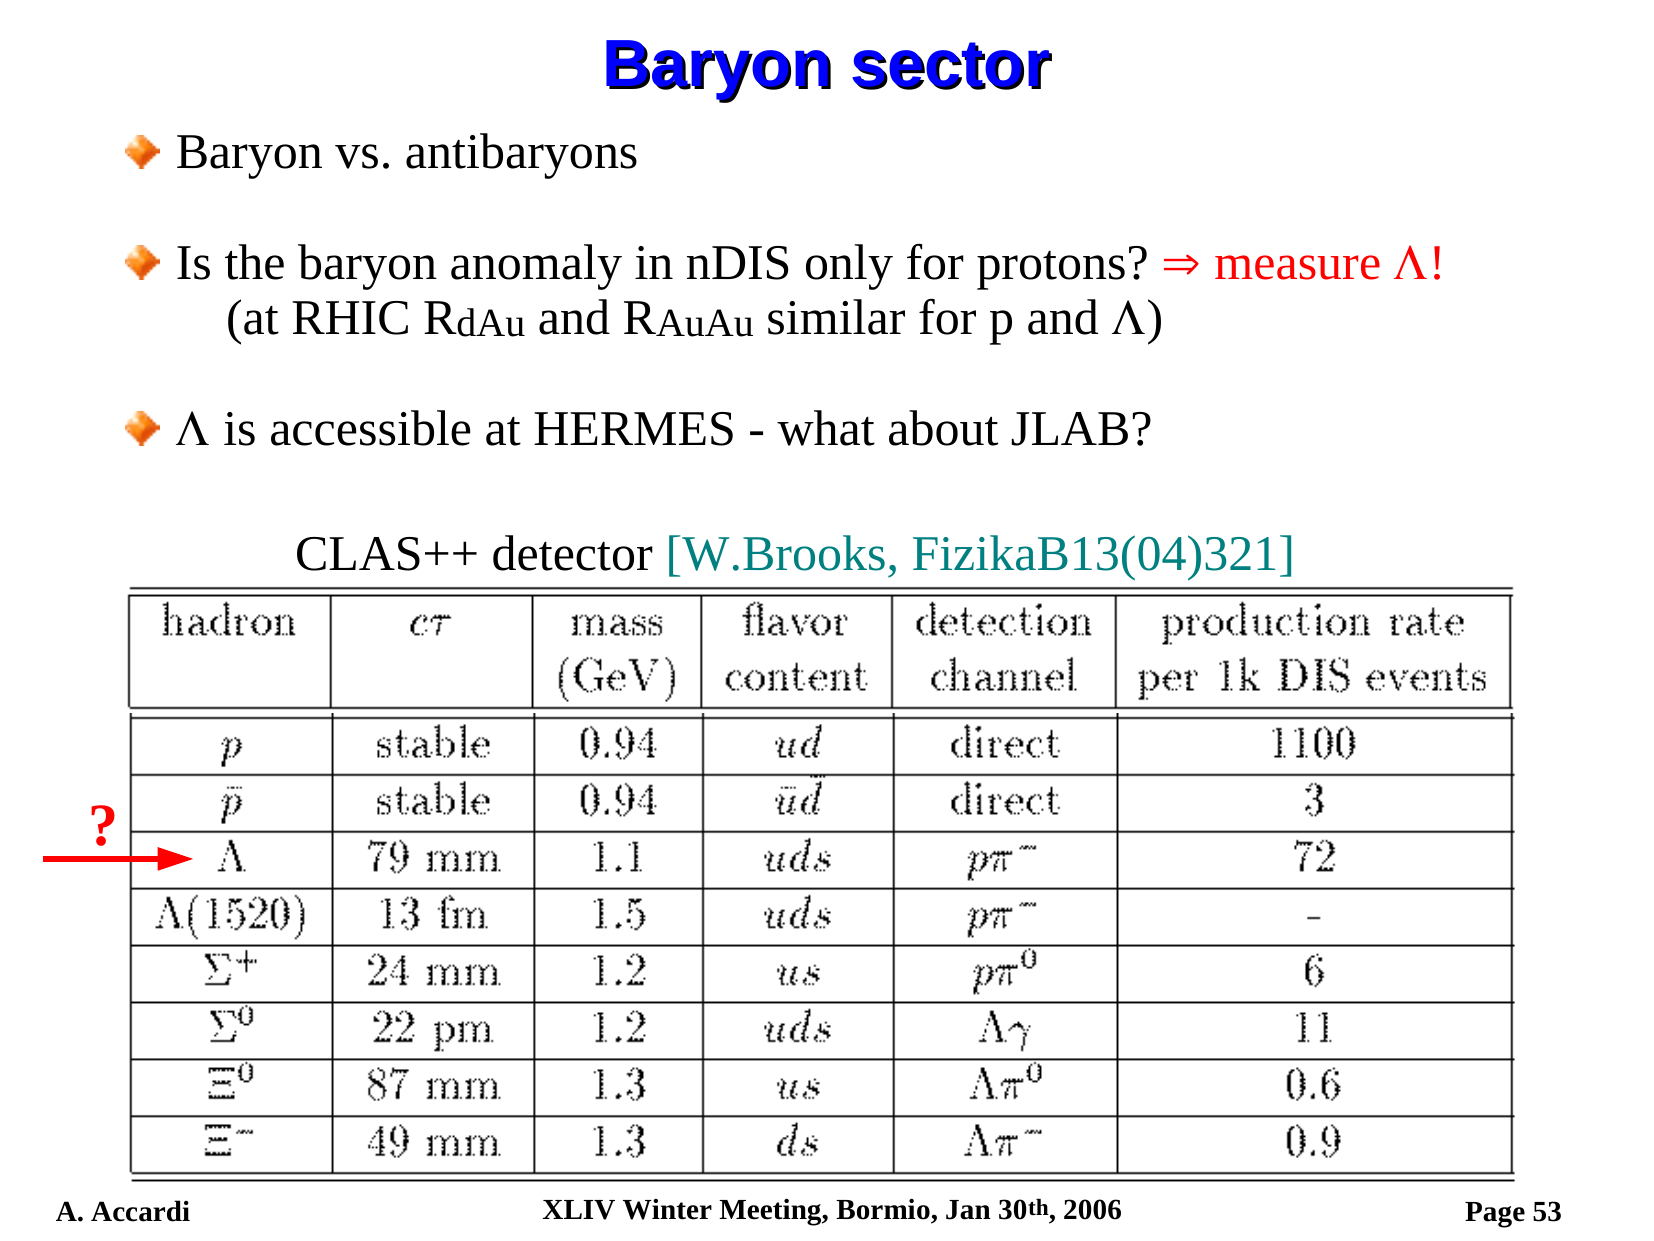

Baryon sector
Baryon vs. antibaryons
Is the baryon anomaly in nDIS only for protons?  measure L!
(at RHIC RdAu and RAuAu similar for p and L)
L is accessible at HERMES - what about JLAB?
CLAS++ detector [W.Brooks, FizikaB13(04)321]
?
A. Accardi
XLIV Winter Meeting, Bormio, Jan 30th, 2006
Page